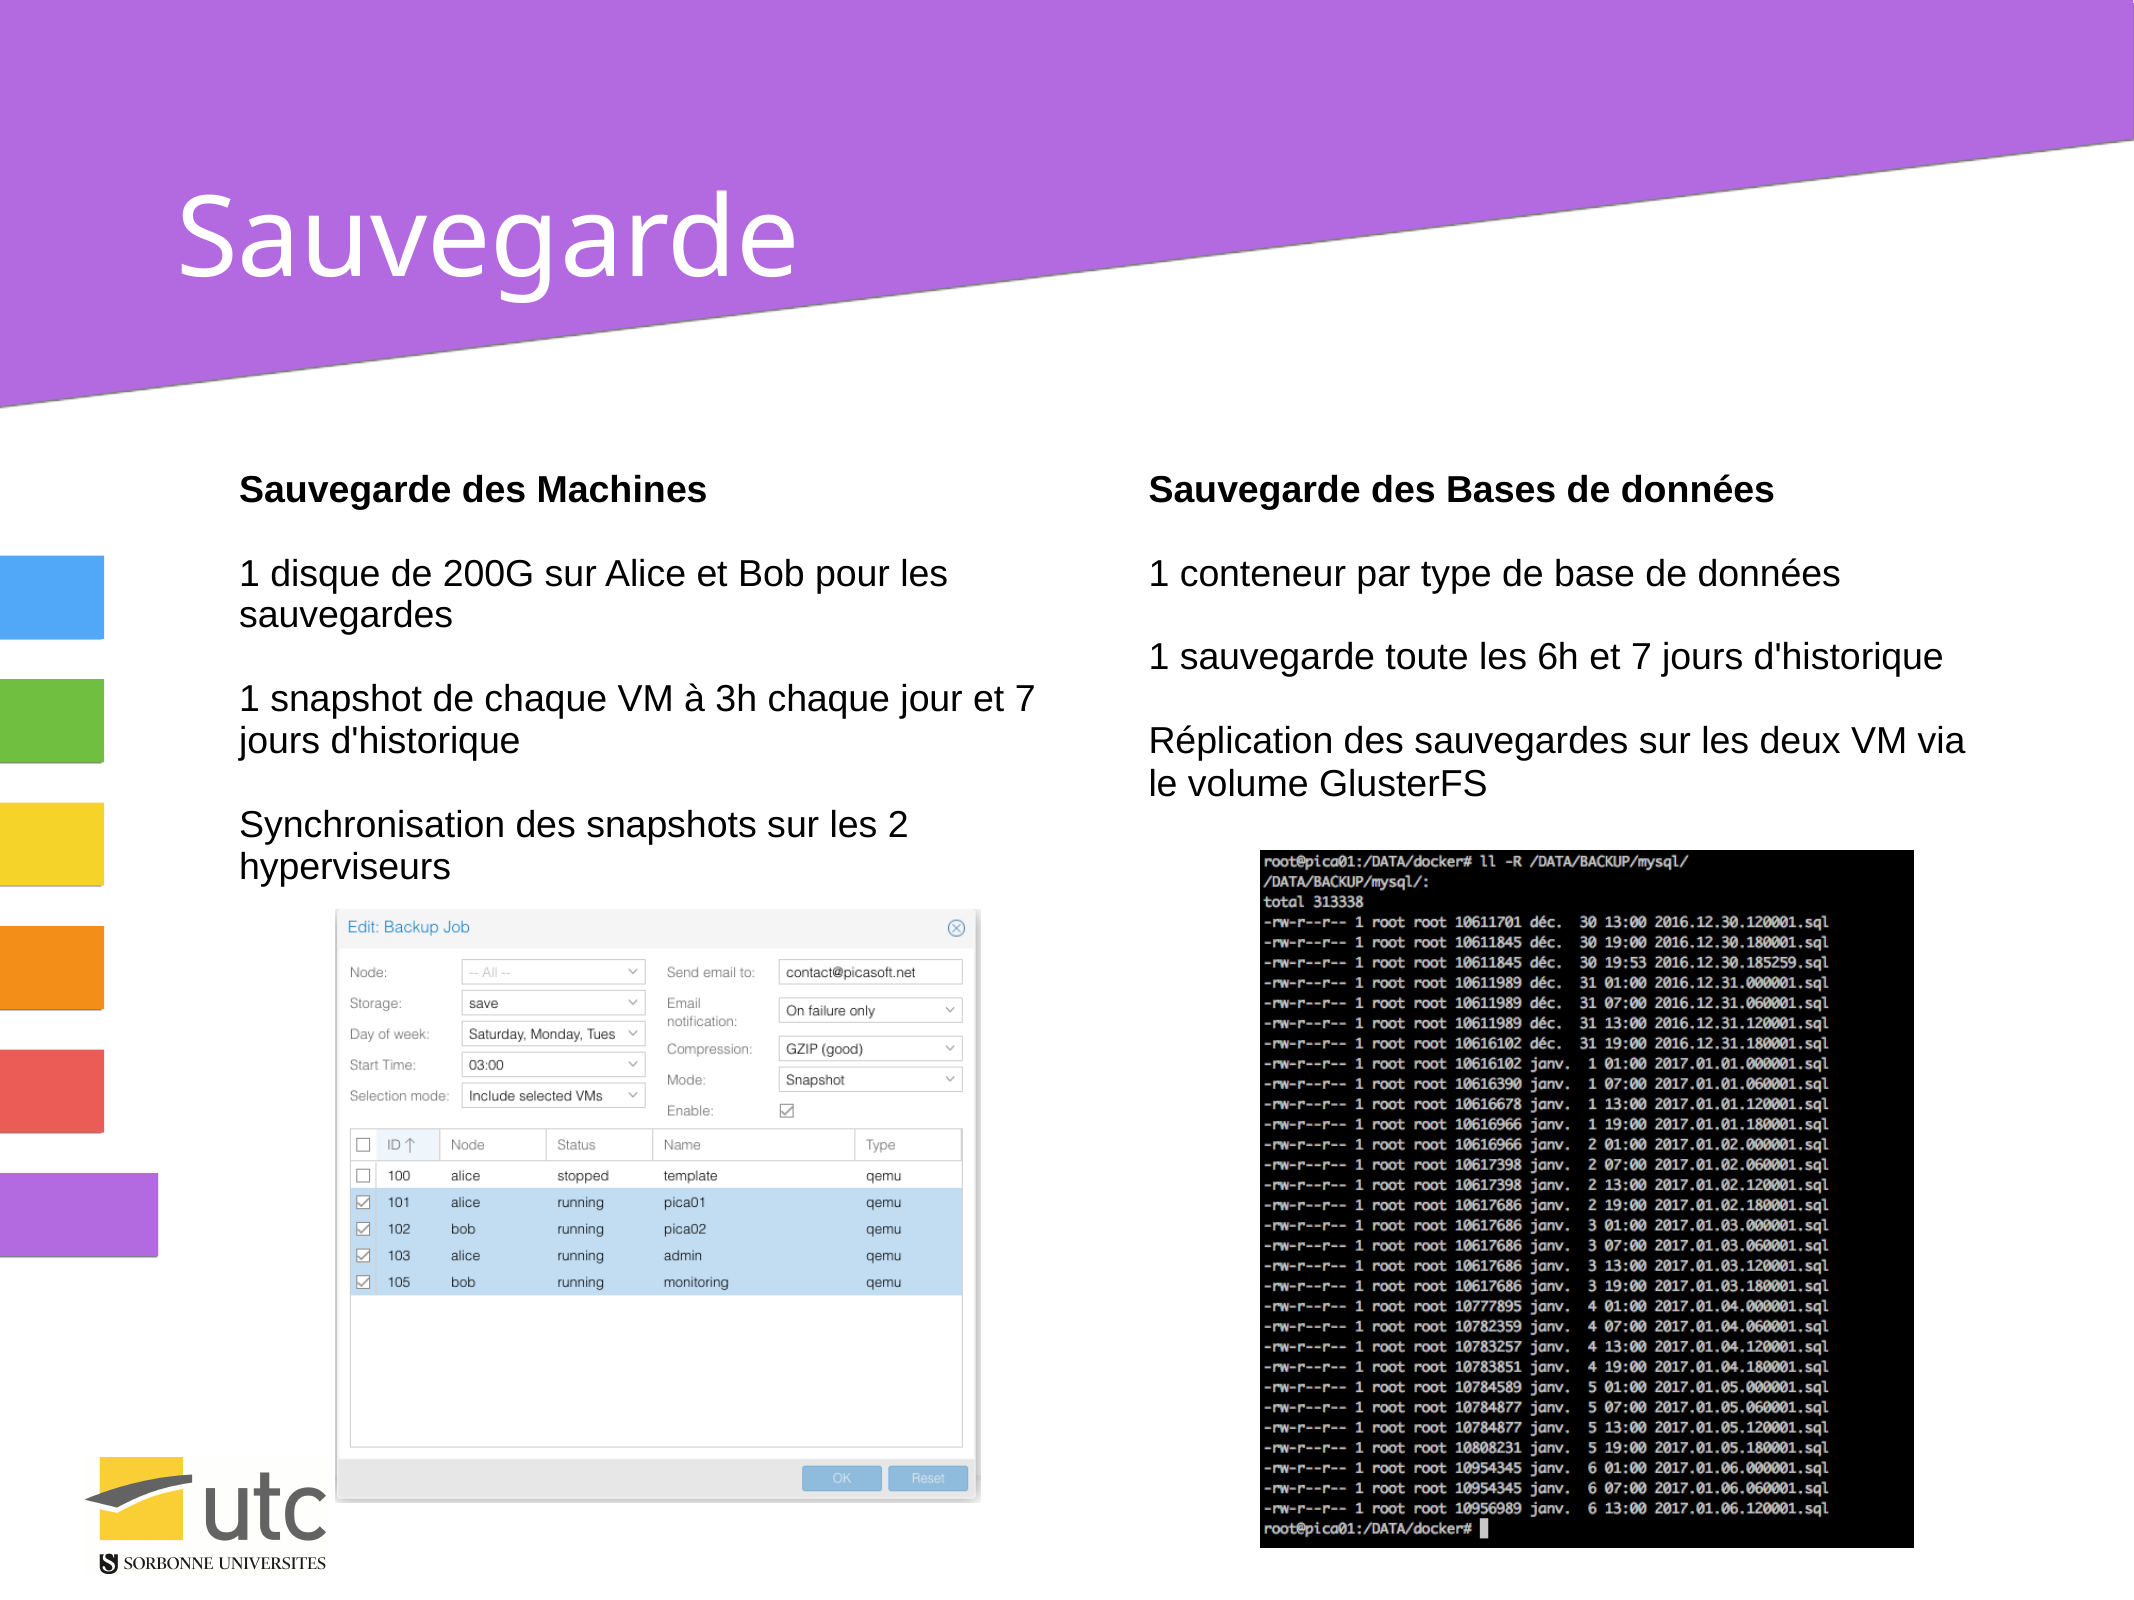

#
Sauvegarde
Sauvegarde des Machines
1 disque de 200G sur Alice et Bob pour les sauvegardes
1 snapshot de chaque VM à 3h chaque jour et 7 jours d'historique
Synchronisation des snapshots sur les 2 hyperviseurs
Sauvegarde des Bases de données
1 conteneur par type de base de données
1 sauvegarde toute les 6h et 7 jours d'historique
Réplication des sauvegardes sur les deux VM via le volume GlusterFS